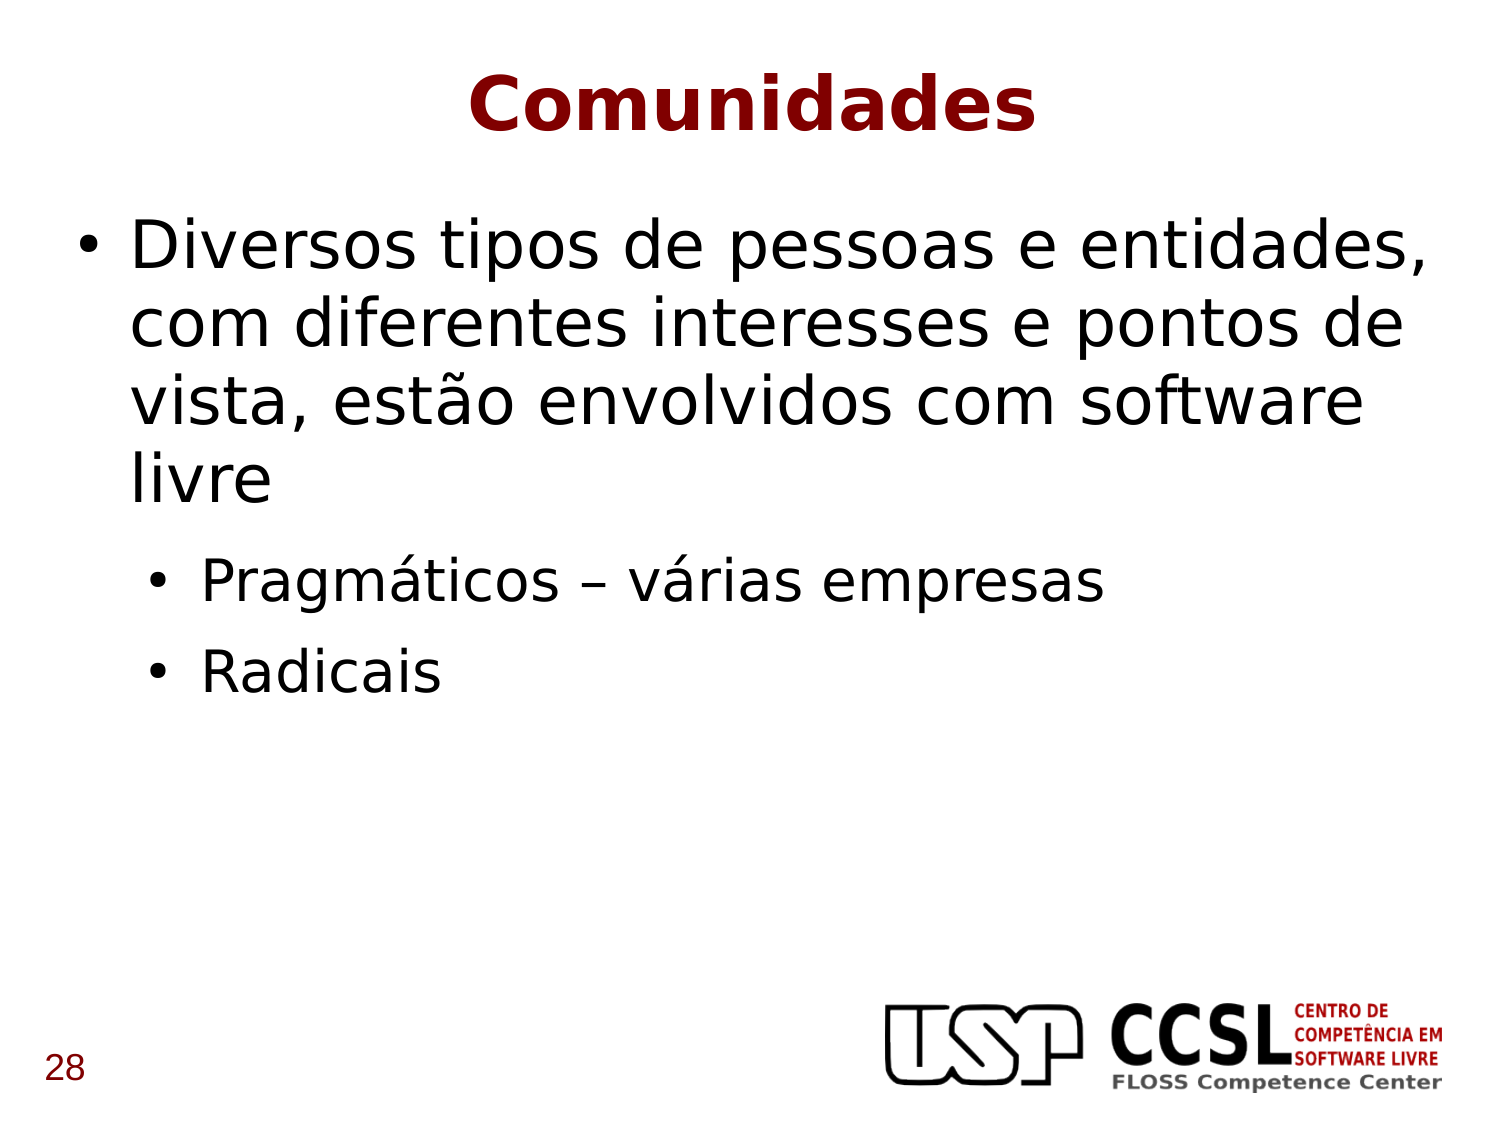

# Comunidades
Diversos tipos de pessoas e entidades, com diferentes interesses e pontos de vista, estão envolvidos com software livre
Pragmáticos – várias empresas
Radicais